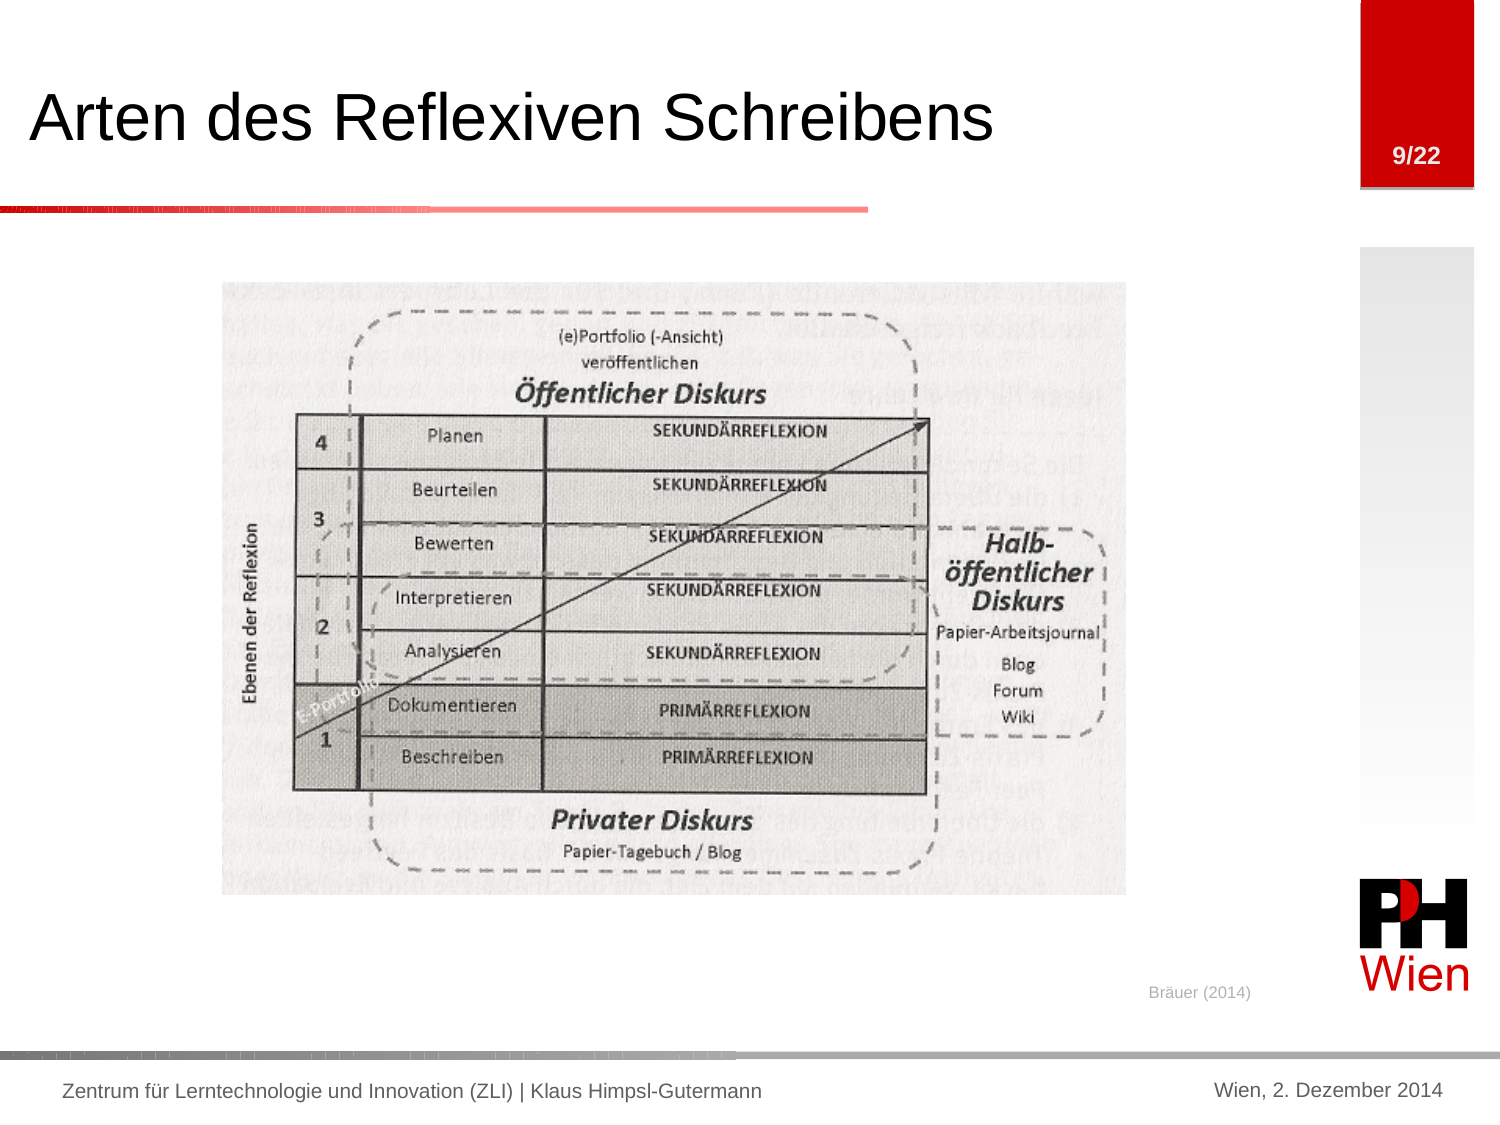

# Arten des Reflexiven Schreibens
9
Bräuer (2014)
Wien, 2. Dezember 2014